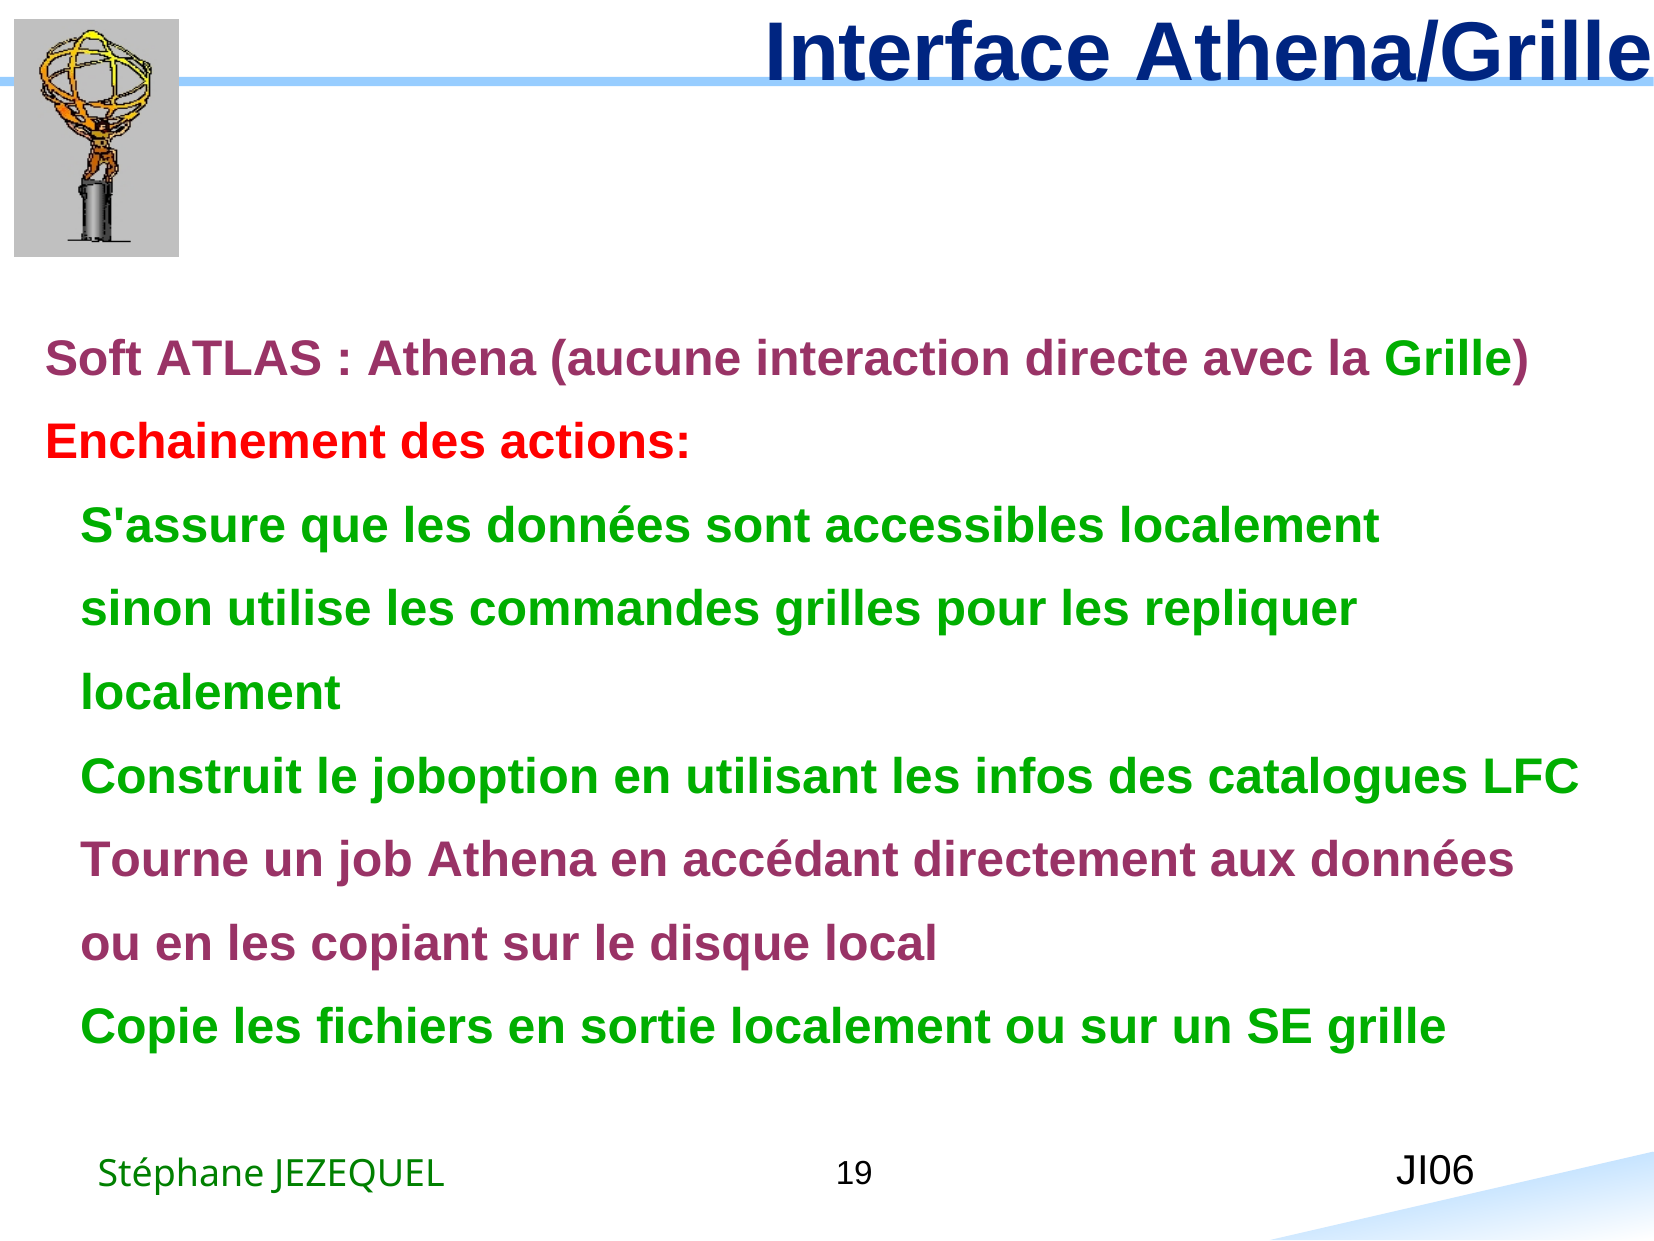

# Interface Athena/Grille
Soft ATLAS : Athena (aucune interaction directe avec la Grille)
Enchainement des actions:
S'assure que les données sont accessibles localement
sinon utilise les commandes grilles pour les repliquer
localement
Construit le joboption en utilisant les infos des catalogues LFC
Tourne un job Athena en accédant directement aux données
ou en les copiant sur le disque local
Copie les fichiers en sortie localement ou sur un SE grille